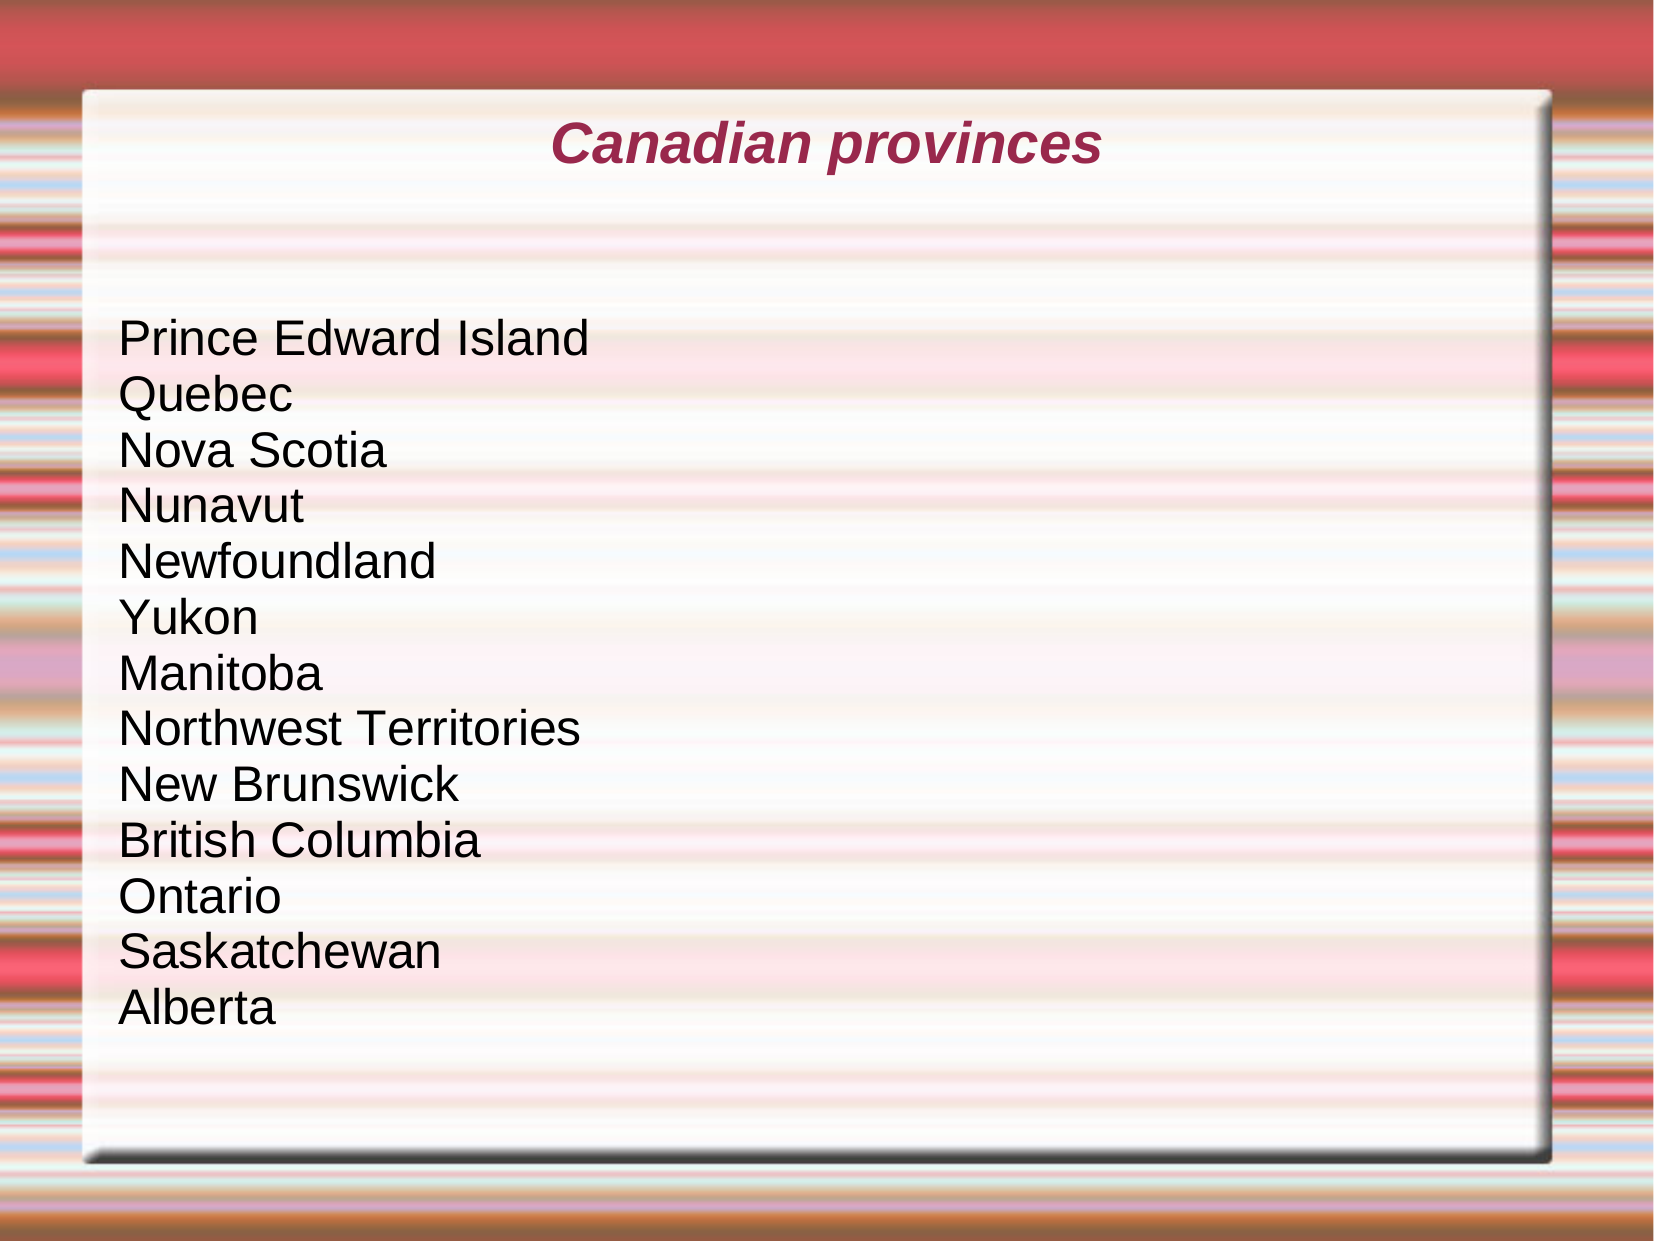

# Canadian provinces
Prince Edward Island
Quebec
Nova Scotia
Nunavut
Newfoundland
Yukon
Manitoba
Northwest Territories
New Brunswick
British Columbia
Ontario
Saskatchewan
Alberta